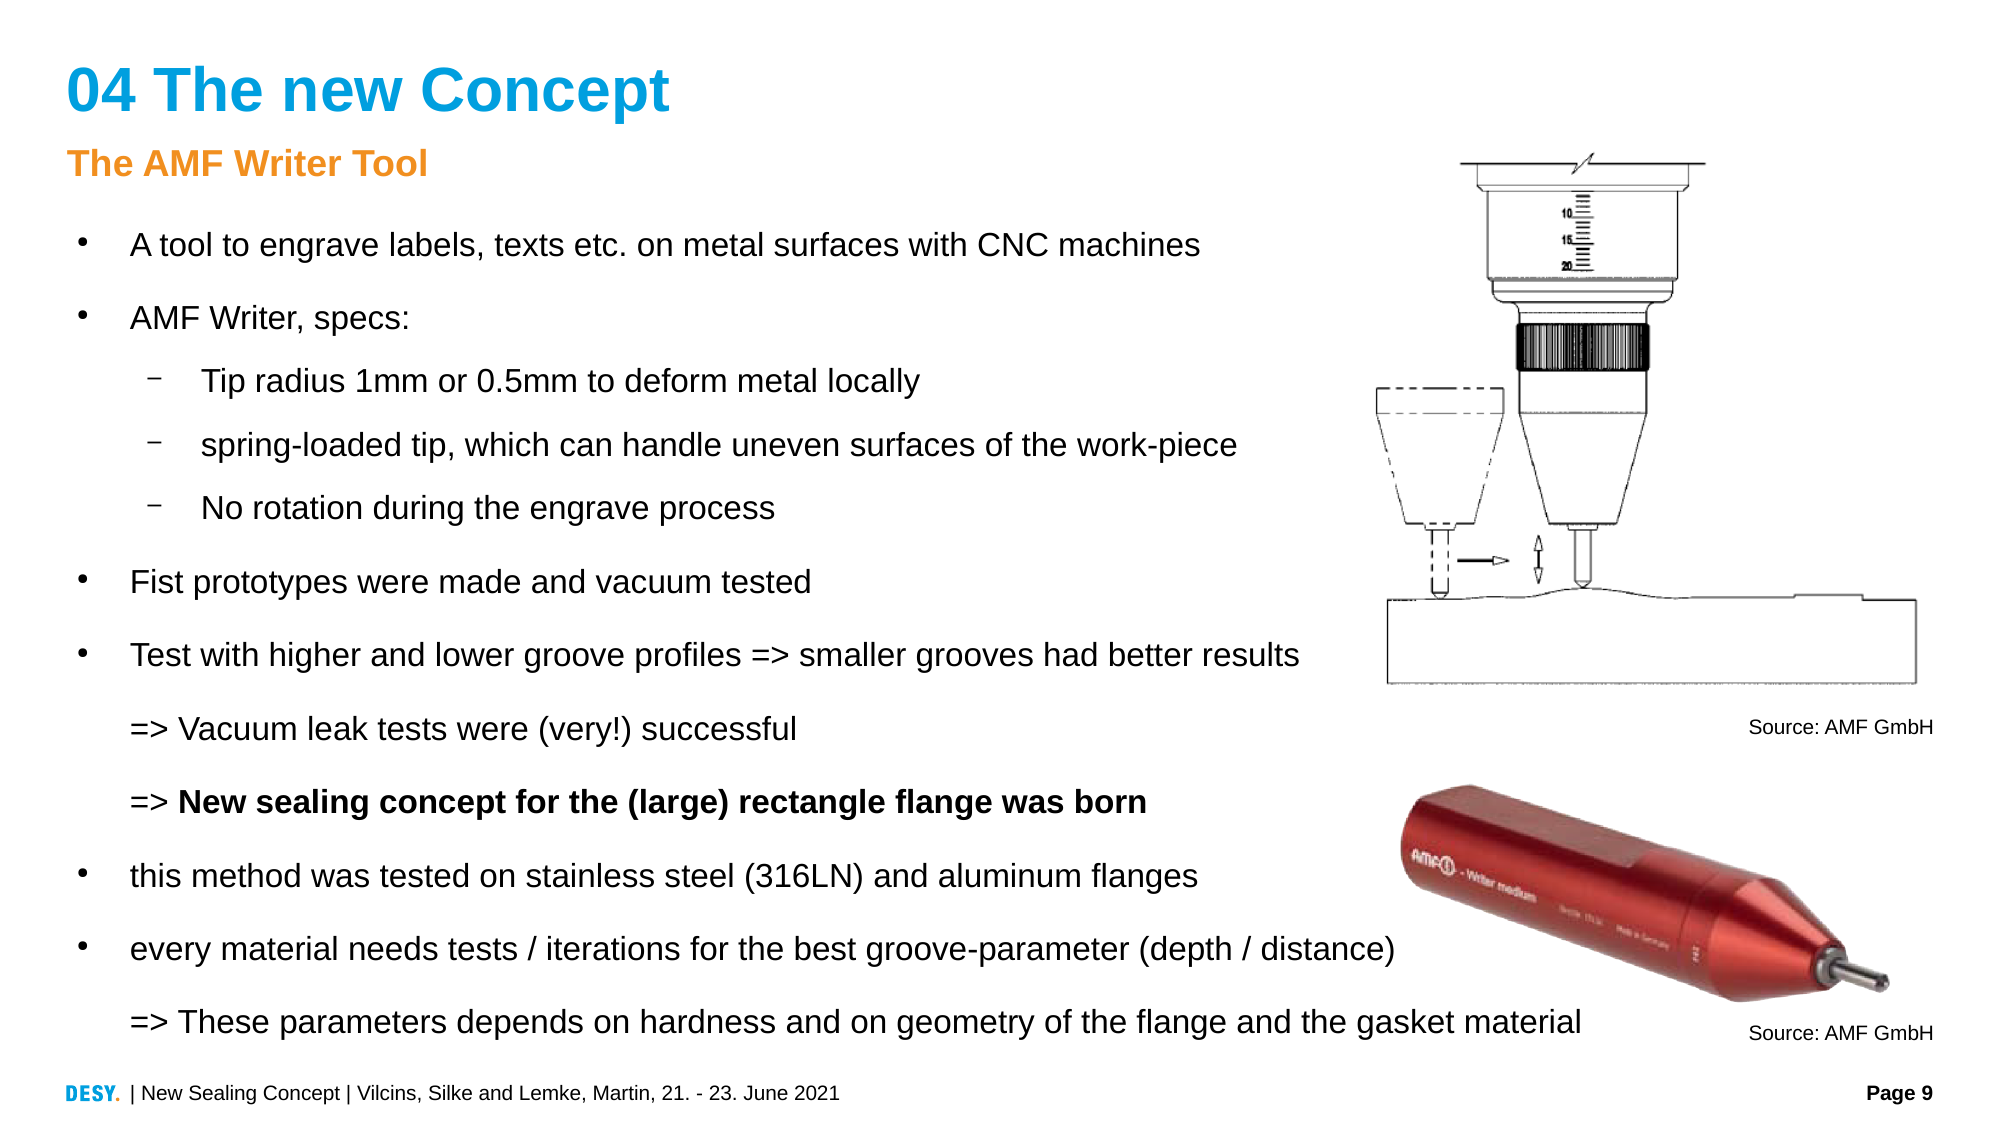

# 04 The new Concept
The AMF Writer Tool
A tool to engrave labels, texts etc. on metal surfaces with CNC machines
AMF Writer, specs:
Tip radius 1mm or 0.5mm to deform metal locally
spring-loaded tip, which can handle uneven surfaces of the work-piece
No rotation during the engrave process
Fist prototypes were made and vacuum tested
Test with higher and lower groove profiles => smaller grooves had better results
=> Vacuum leak tests were (very!) successful
=> New sealing concept for the (large) rectangle flange was born
this method was tested on stainless steel (316LN) and aluminum flanges
every material needs tests / iterations for the best groove-parameter (depth / distance)
=> These parameters depends on hardness and on geometry of the flange and the gasket material
Source: AMF GmbH
Source: AMF GmbH
| New Sealing Concept | Vilcins, Silke and Lemke, Martin, 21. - 23. June 2021